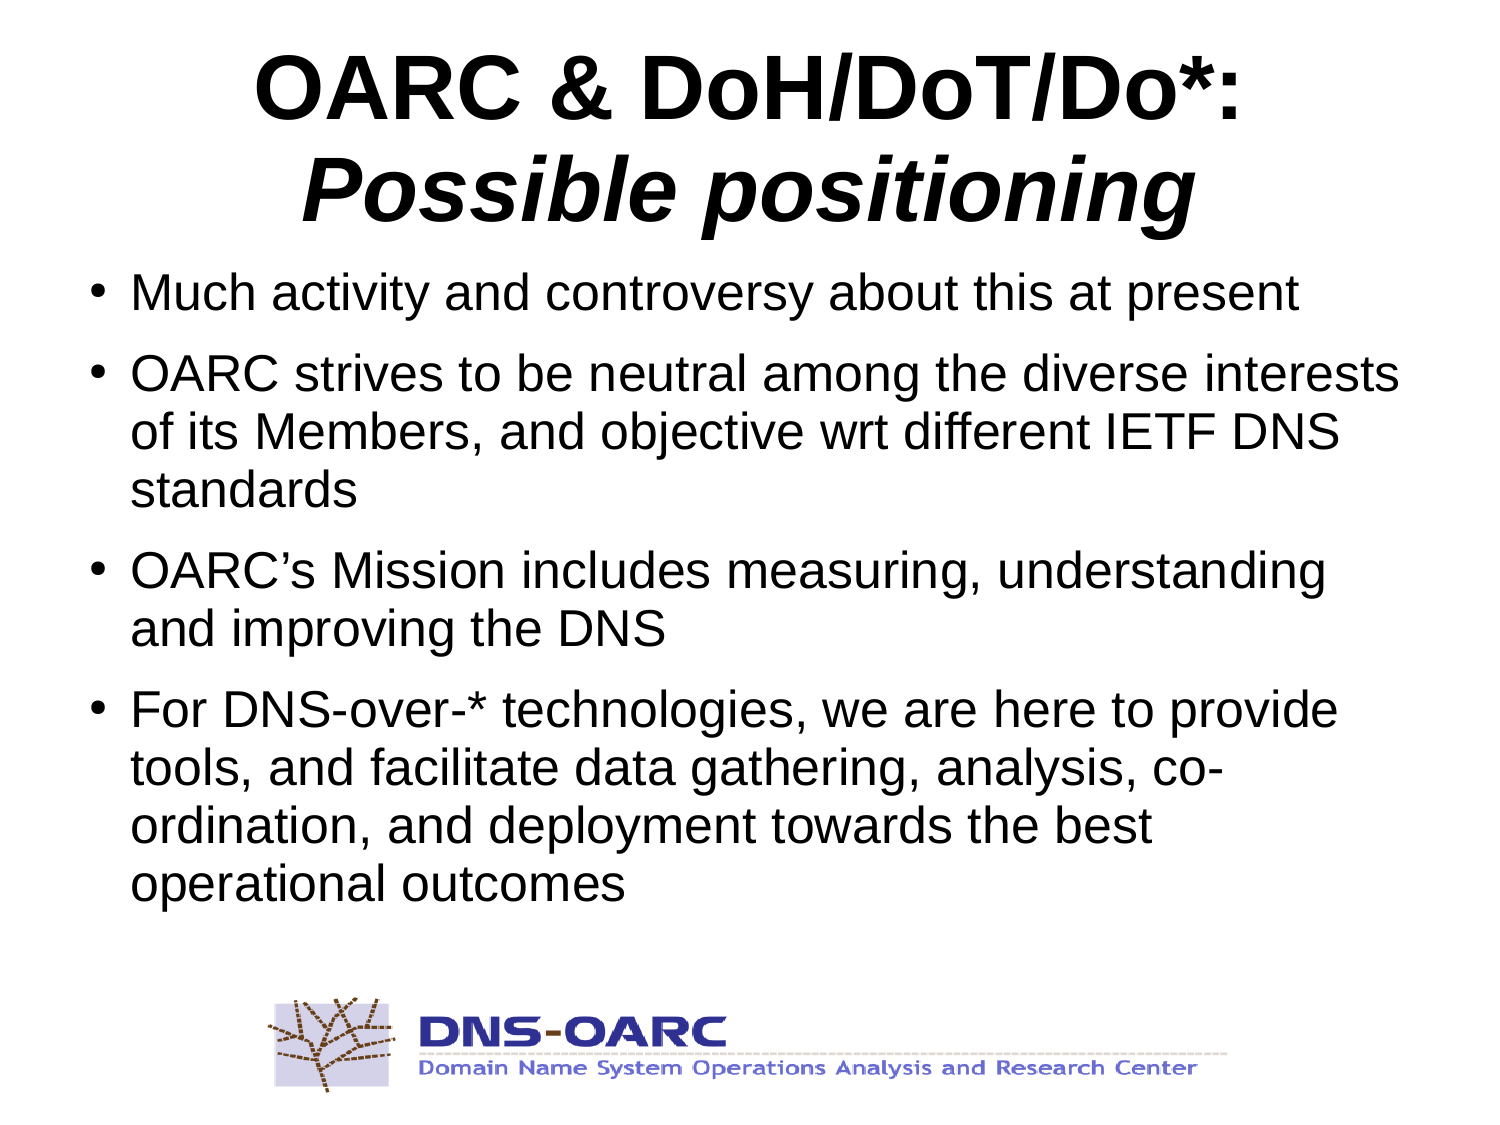

# OARC & DoH/DoT/Do*: Possible positioning
Much activity and controversy about this at present
OARC strives to be neutral among the diverse interests of its Members, and objective wrt different IETF DNS standards
OARC’s Mission includes measuring, understanding and improving the DNS
For DNS-over-* technologies, we are here to provide tools, and facilitate data gathering, analysis, co-ordination, and deployment towards the best operational outcomes